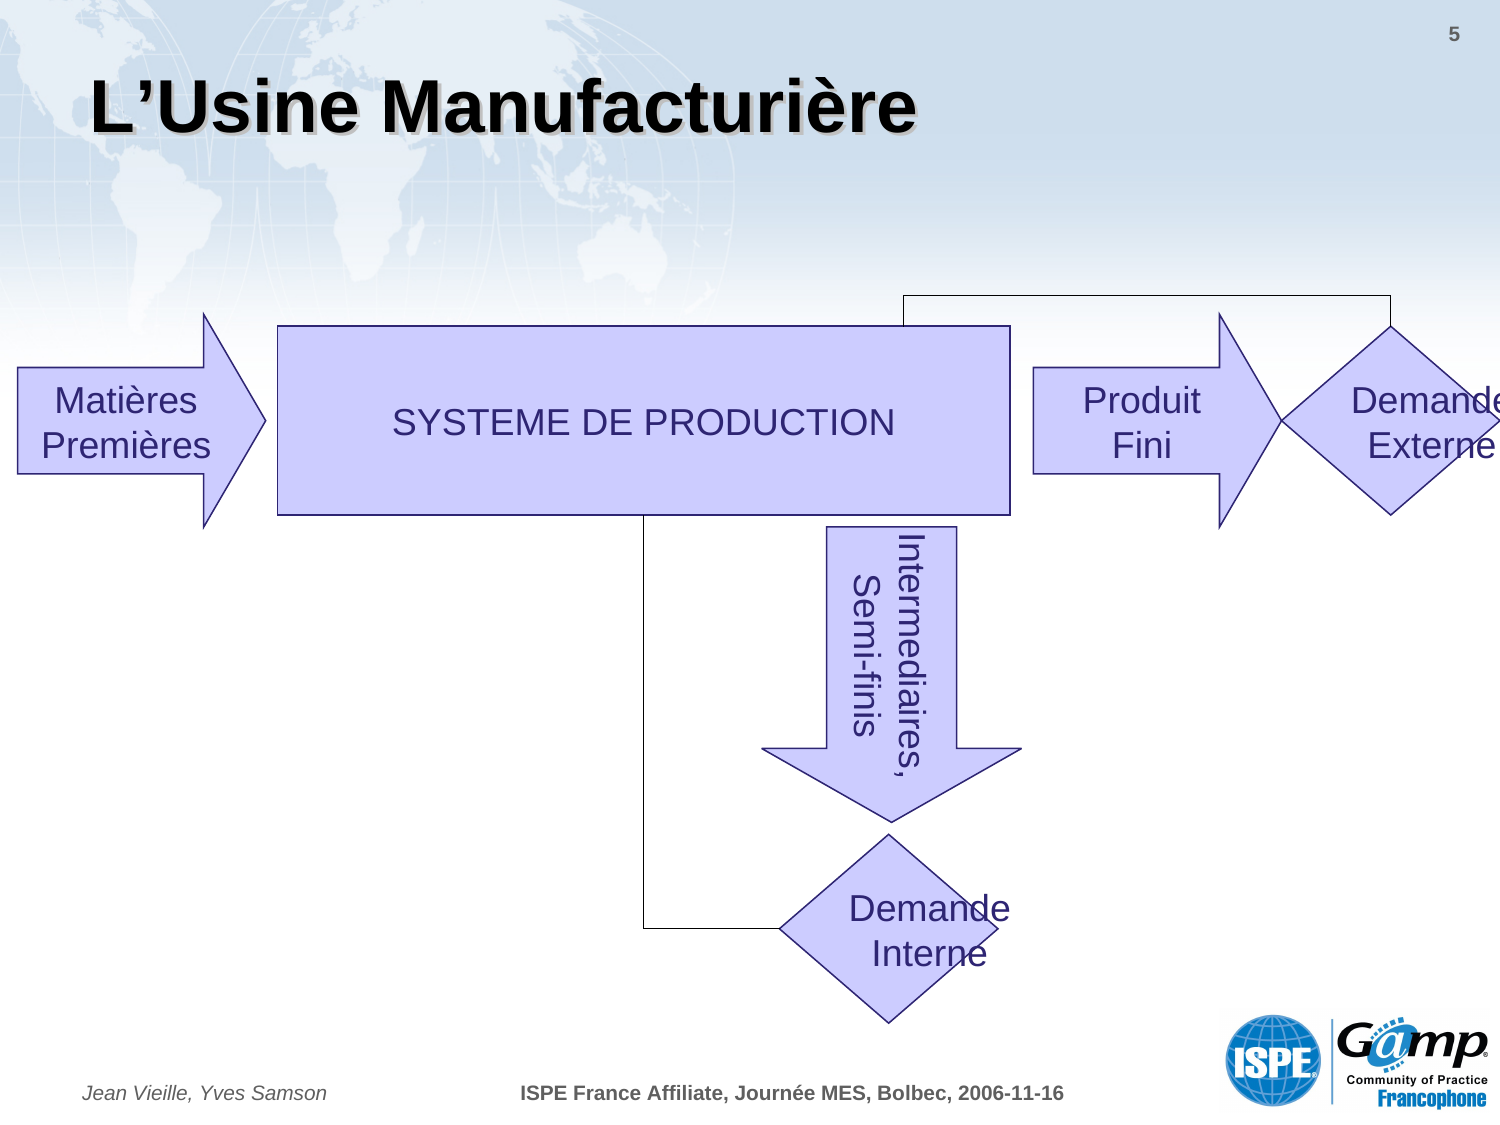

# L’Usine Manufacturière
Matières
Premières
Produit
Fini
SYSTEME DE PRODUCTION
Demande
Externe
Intermediaires,
Semi-finis
Demande
Interne